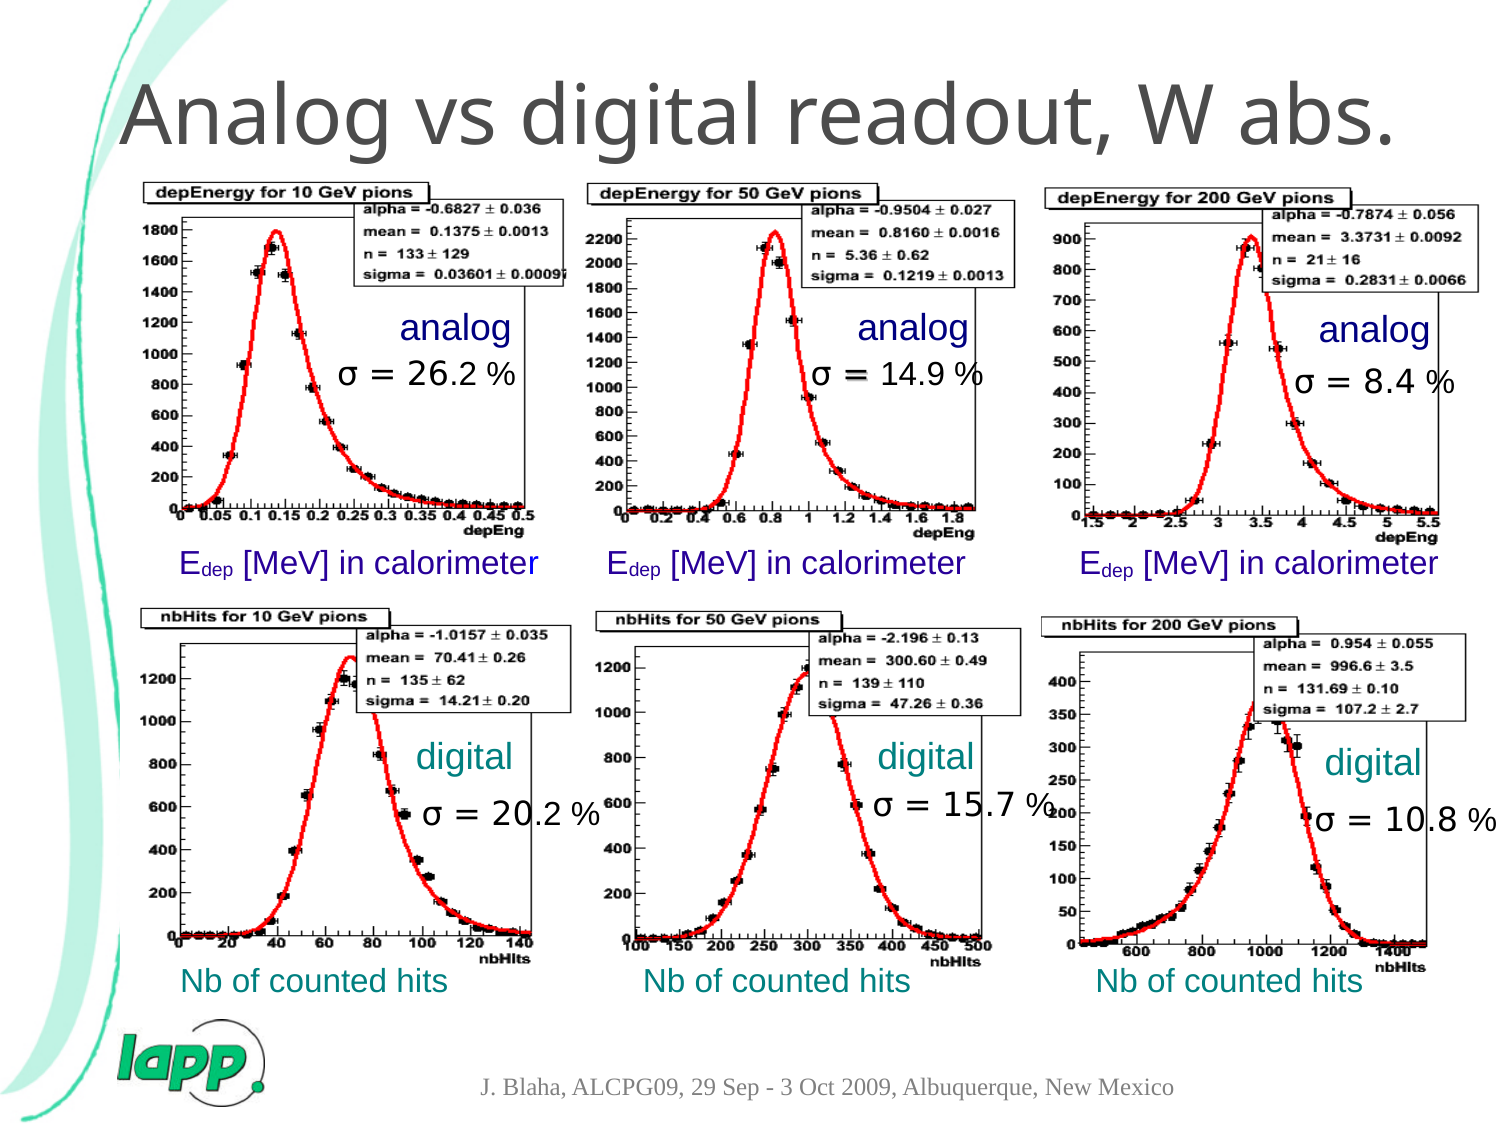

Analog vs digital readout, W abs.
#
analog
analog
analog
σ = 14.9 %
σ = 26.2 %
σ = 8.4 %
 Edep [MeV] in calorimeter
 Edep [MeV] in calorimeter
 Edep [MeV] in calorimeter
digital
digital
digital
σ = 15.7 %
σ = 20.2 %
σ = 10.8 %
 Nb of counted hits
 Nb of counted hits
 Nb of counted hits
J. Blaha, ALCPG09, 29 Sep - 3 Oct 2009, Albuquerque, New Mexico